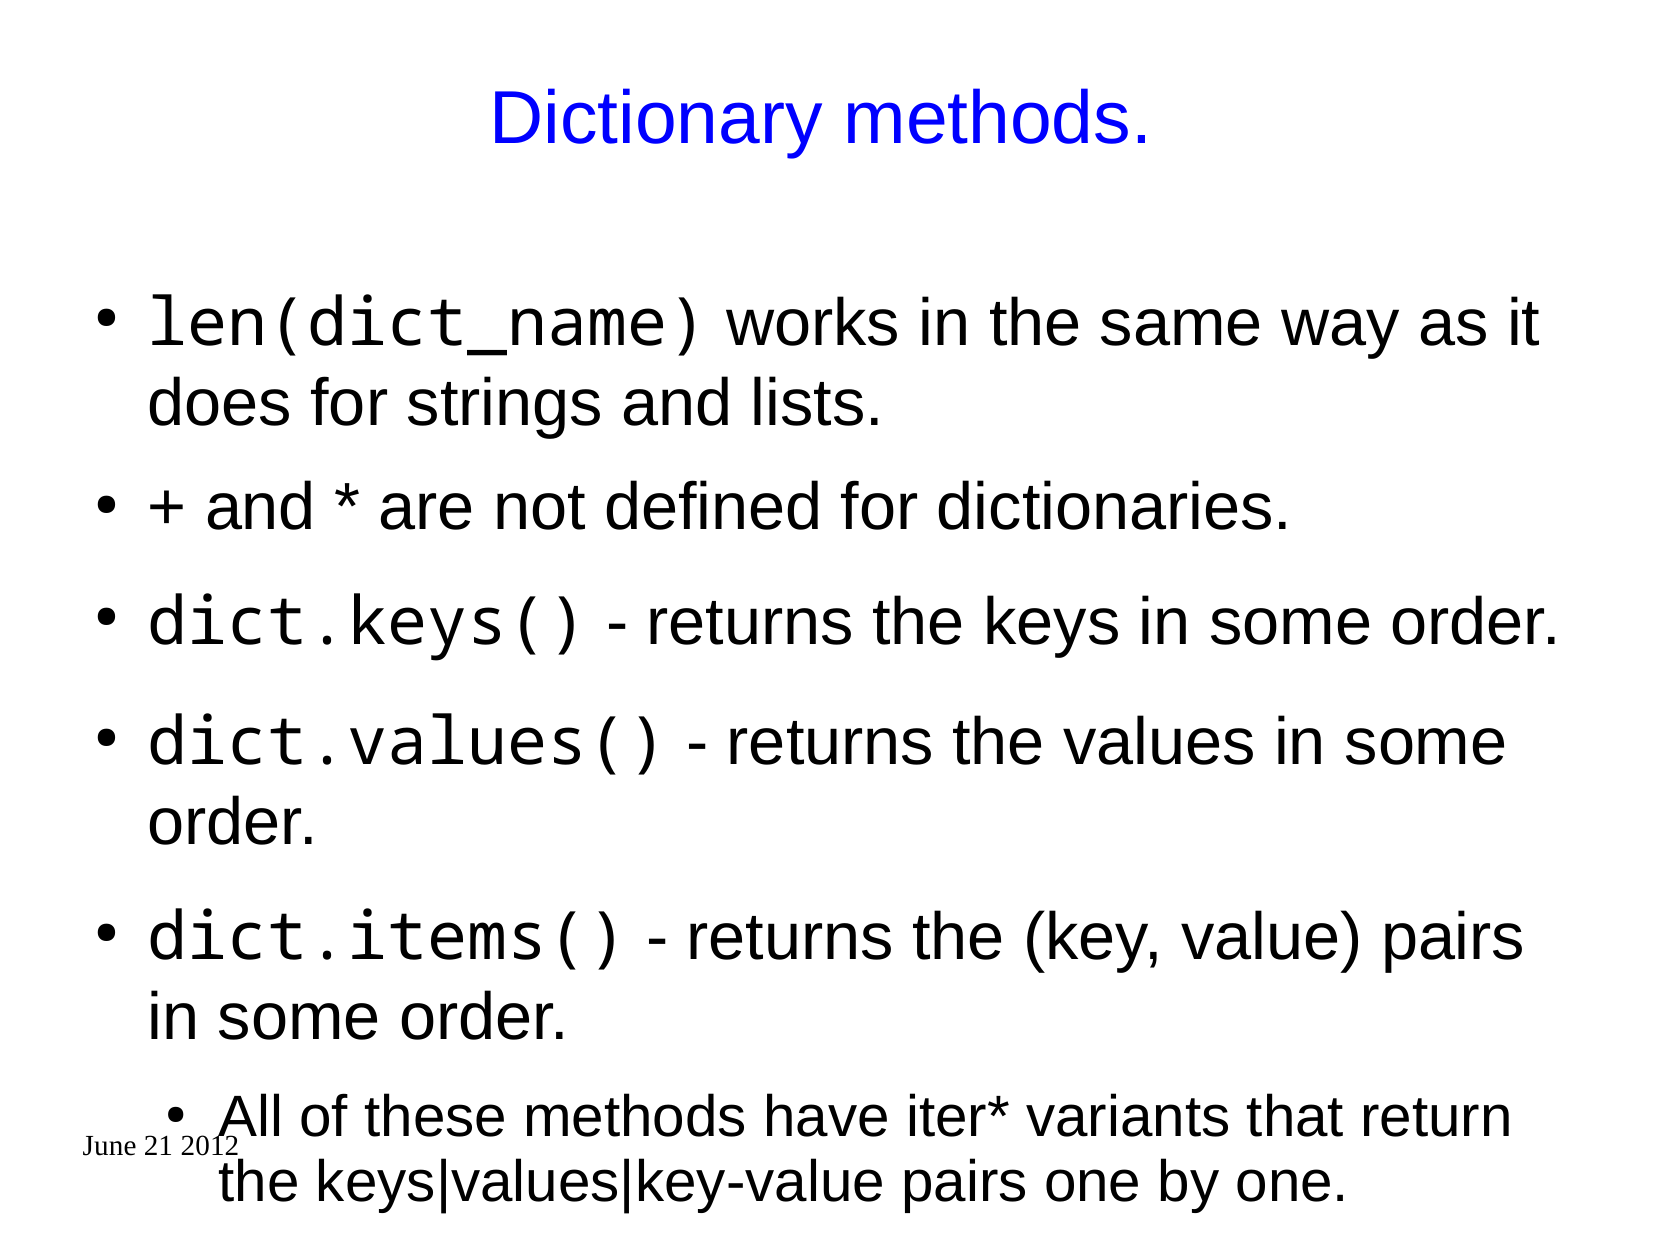

# Dictionary methods.
len(dict_name) works in the same way as it does for strings and lists.
+ and * are not defined for dictionaries.
dict.keys() - returns the keys in some order.
dict.values() - returns the values in some order.
dict.items() - returns the (key, value) pairs in some order.
All of these methods have iter* variants that return the keys|values|key-value pairs one by one.
June 21 2012